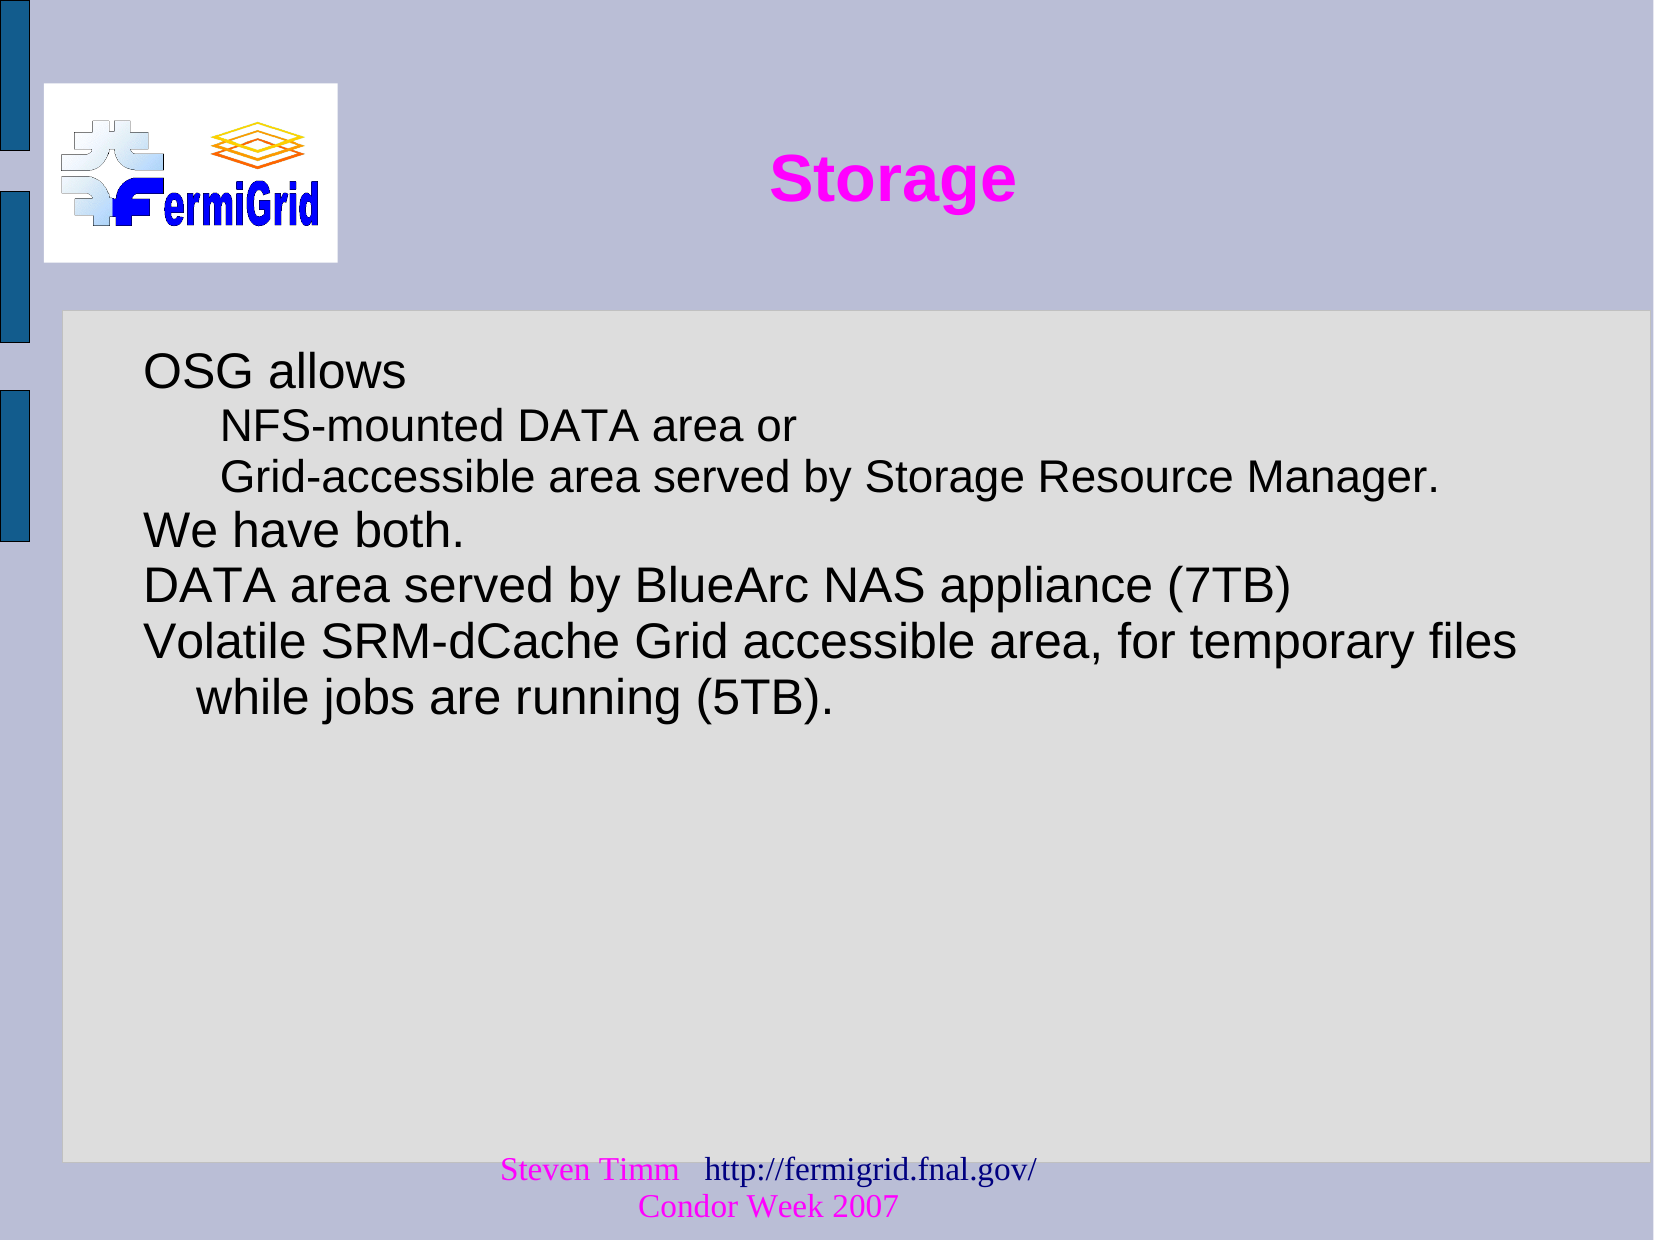

# Storage
OSG allows
NFS-mounted DATA area or
Grid-accessible area served by Storage Resource Manager.
We have both.
DATA area served by BlueArc NAS appliance (7TB)
Volatile SRM-dCache Grid accessible area, for temporary files while jobs are running (5TB).